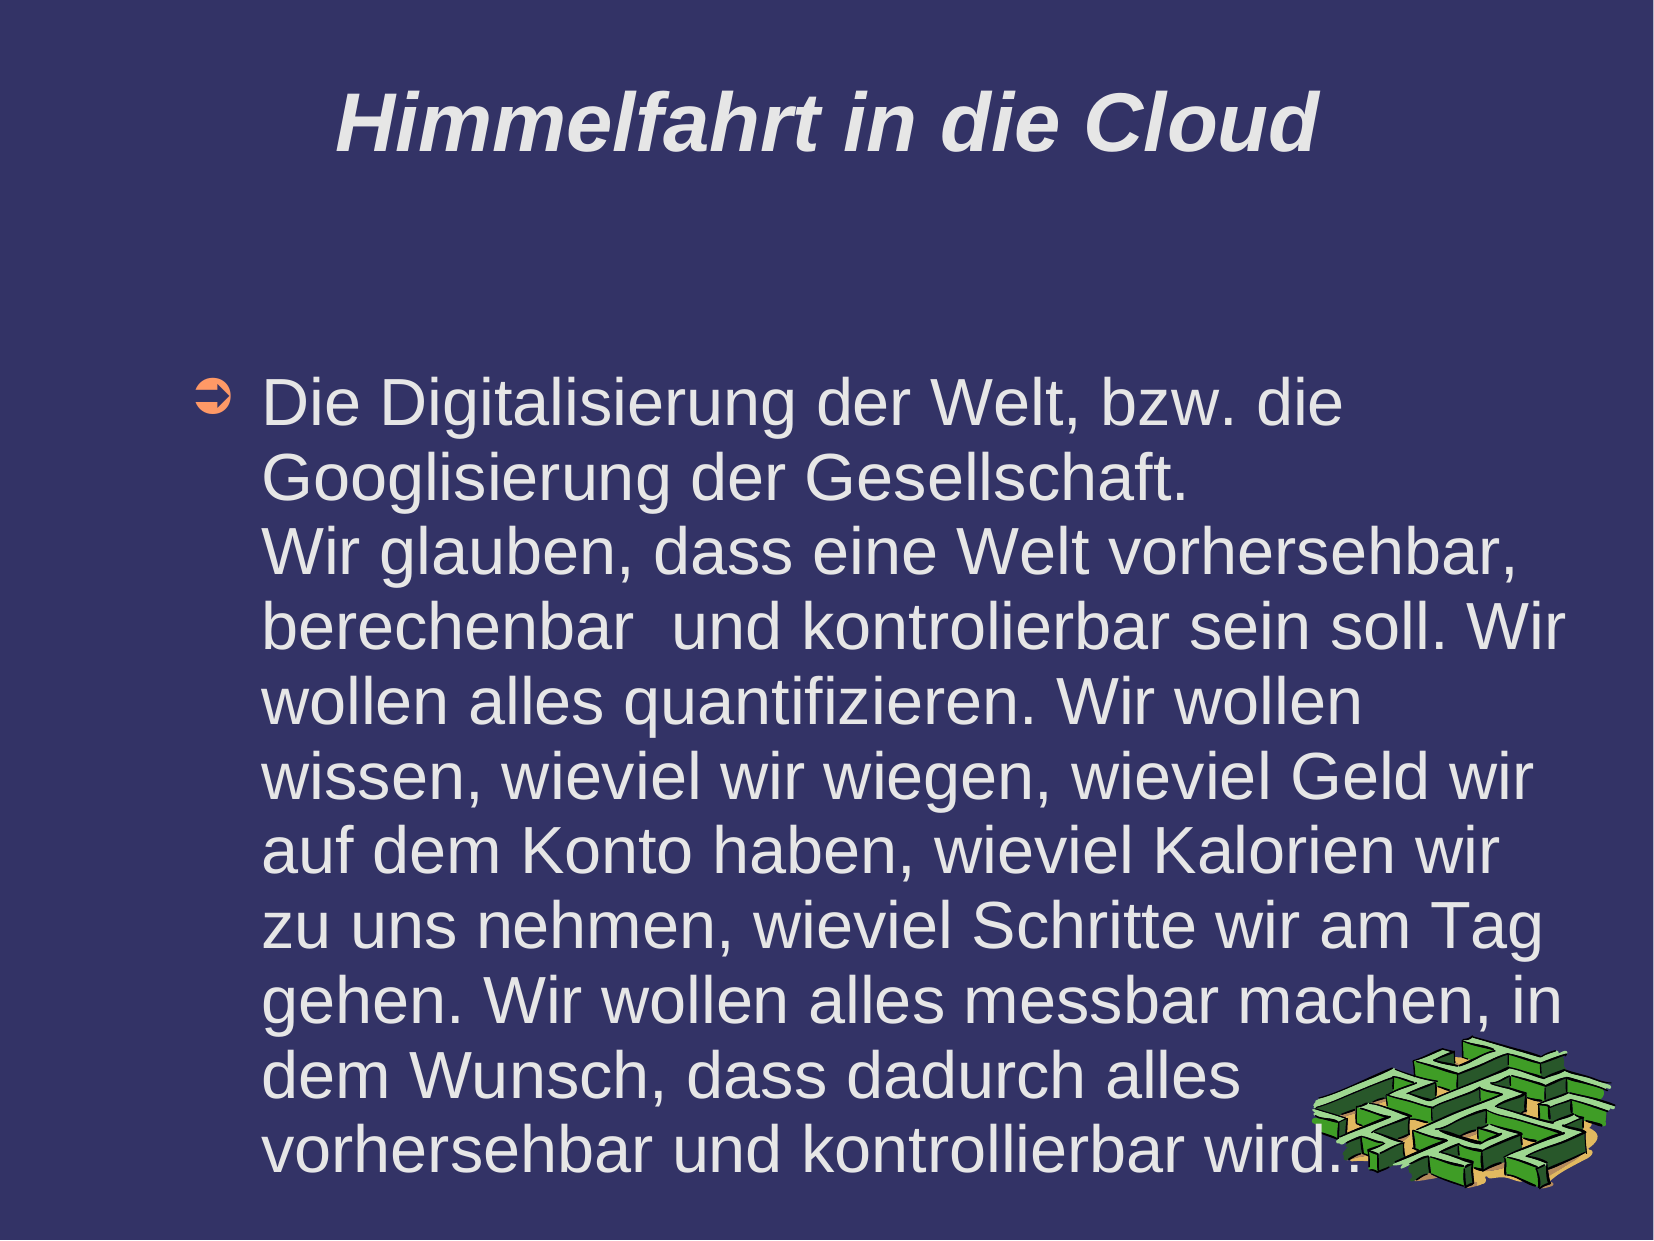

# Himmelfahrt in die Cloud
Die Digitalisierung der Welt, bzw. die Googlisierung der Gesellschaft.
Wir glauben, dass eine Welt vorhersehbar, berechenbar und kontrolierbar sein soll. Wir wollen alles quantifizieren. Wir wollen wissen, wieviel wir wiegen, wieviel Geld wir auf dem Konto haben, wieviel Kalorien wir zu uns nehmen, wieviel Schritte wir am Tag gehen. Wir wollen alles messbar machen, in dem Wunsch, dass dadurch alles vorhersehbar und kontrollierbar wird..